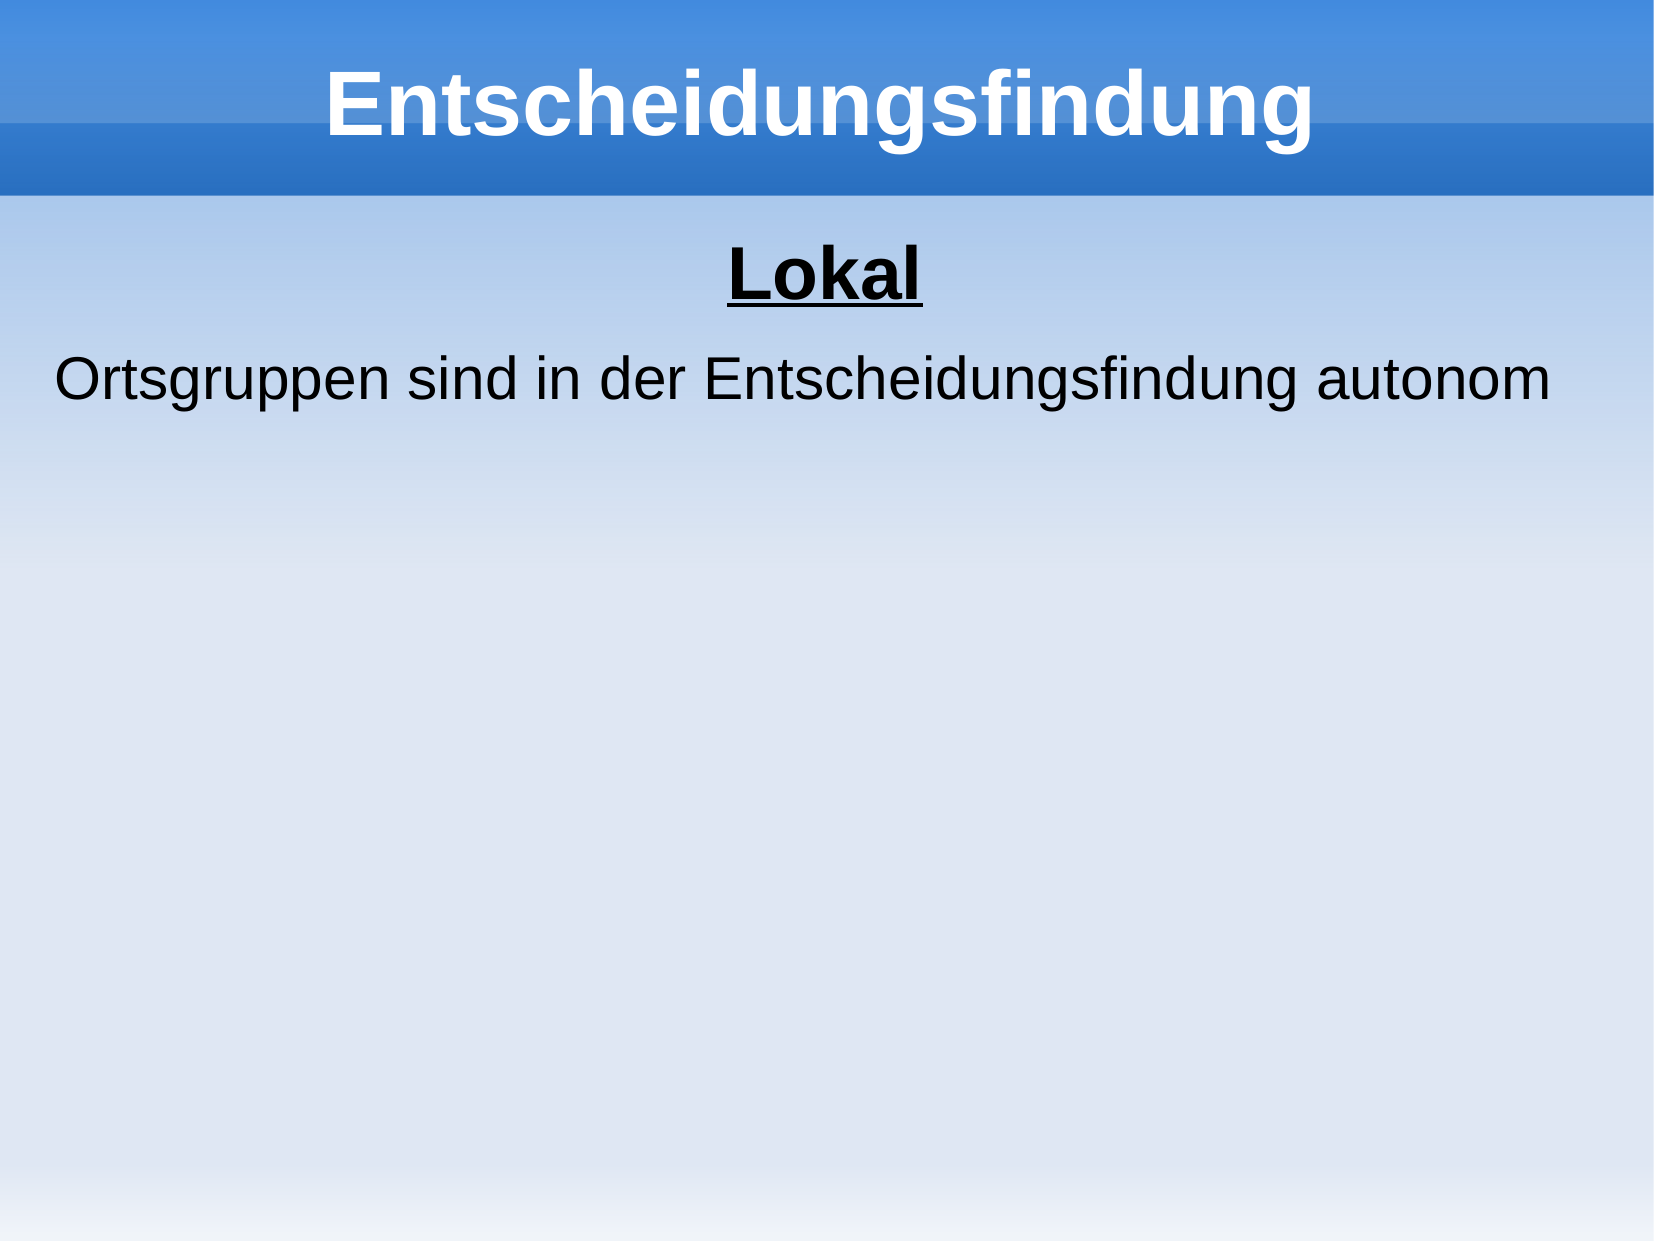

# Entscheidungsfindung
Lokal
 Ortsgruppen sind in der Entscheidungsfindung autonom